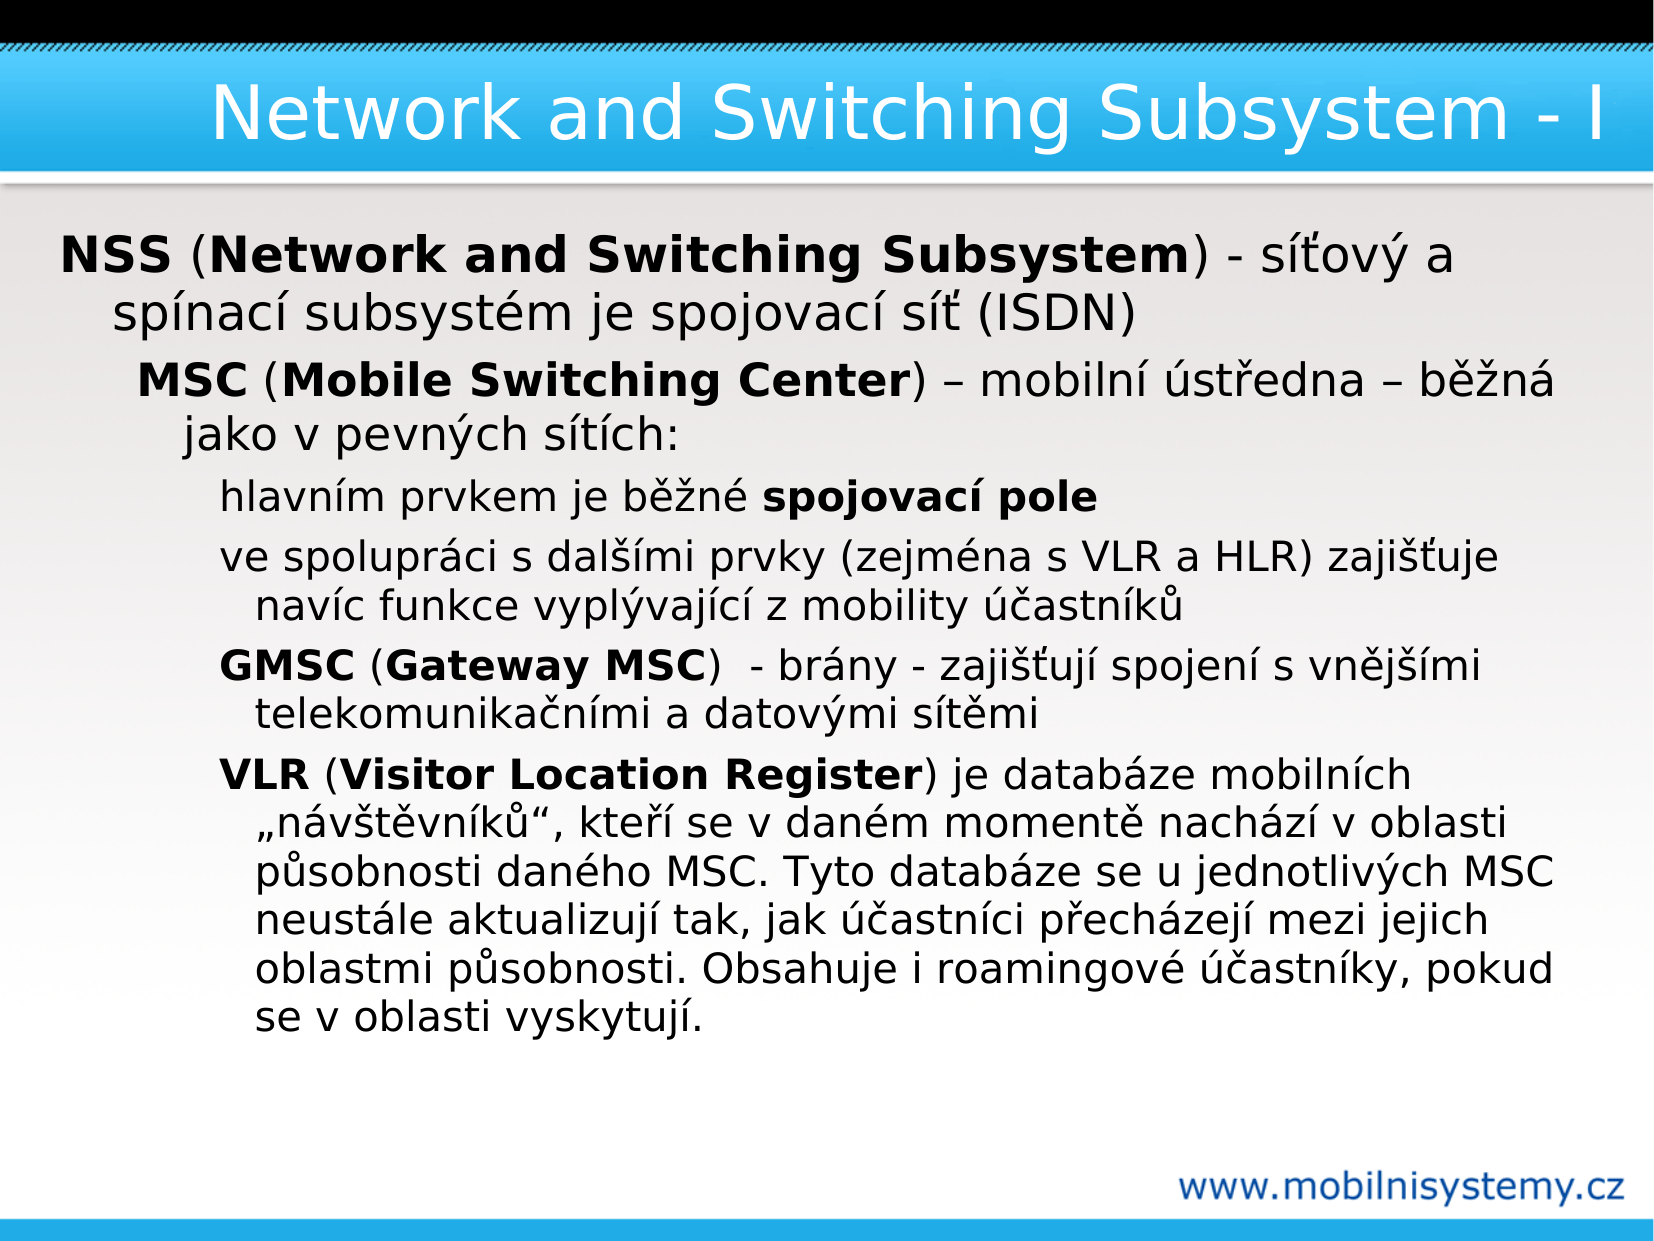

# Network and Switching Subsystem - I
NSS (Network and Switching Subsystem) - síťový a spínací subsystém je spojovací síť (ISDN)
MSC (Mobile Switching Center) – mobilní ústředna – běžná jako v pevných sítích:
hlavním prvkem je běžné spojovací pole
ve spolupráci s dalšími prvky (zejména s VLR a HLR) zajišťuje navíc funkce vyplývající z mobility účastníků
GMSC (Gateway MSC) - brány - zajišťují spojení s vnějšími telekomunikačními a datovými sítěmi
VLR (Visitor Location Register) je databáze mobilních „návštěvníků“, kteří se v daném momentě nachází v oblasti působnosti daného MSC. Tyto databáze se u jednotlivých MSC neustále aktualizují tak, jak účastníci přecházejí mezi jejich oblastmi působnosti. Obsahuje i roamingové účastníky, pokud se v oblasti vyskytují.